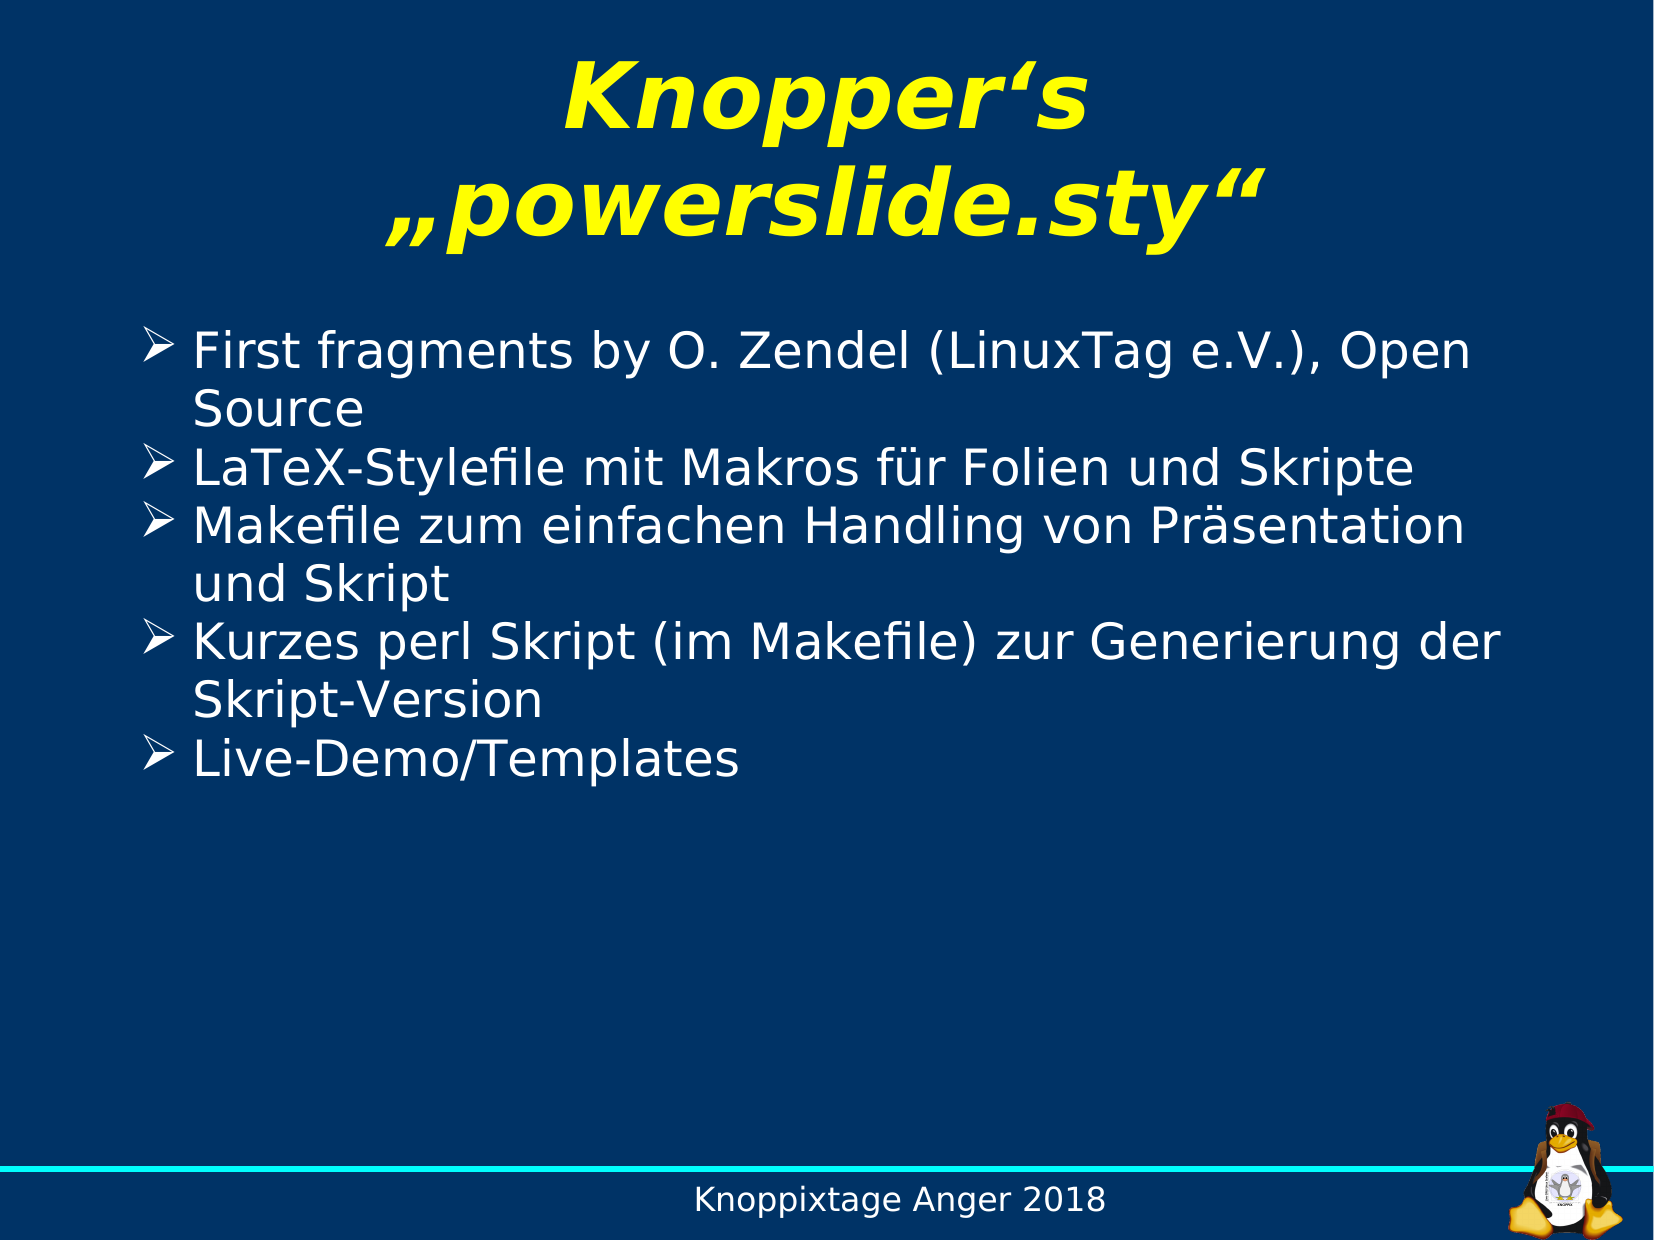

# Knopper‘s „powerslide.sty“
First fragments by O. Zendel (LinuxTag e.V.), Open Source
LaTeX-Stylefile mit Makros für Folien und Skripte
Makefile zum einfachen Handling von Präsentation und Skript
Kurzes perl Skript (im Makefile) zur Generierung der Skript-Version
Live-Demo/Templates